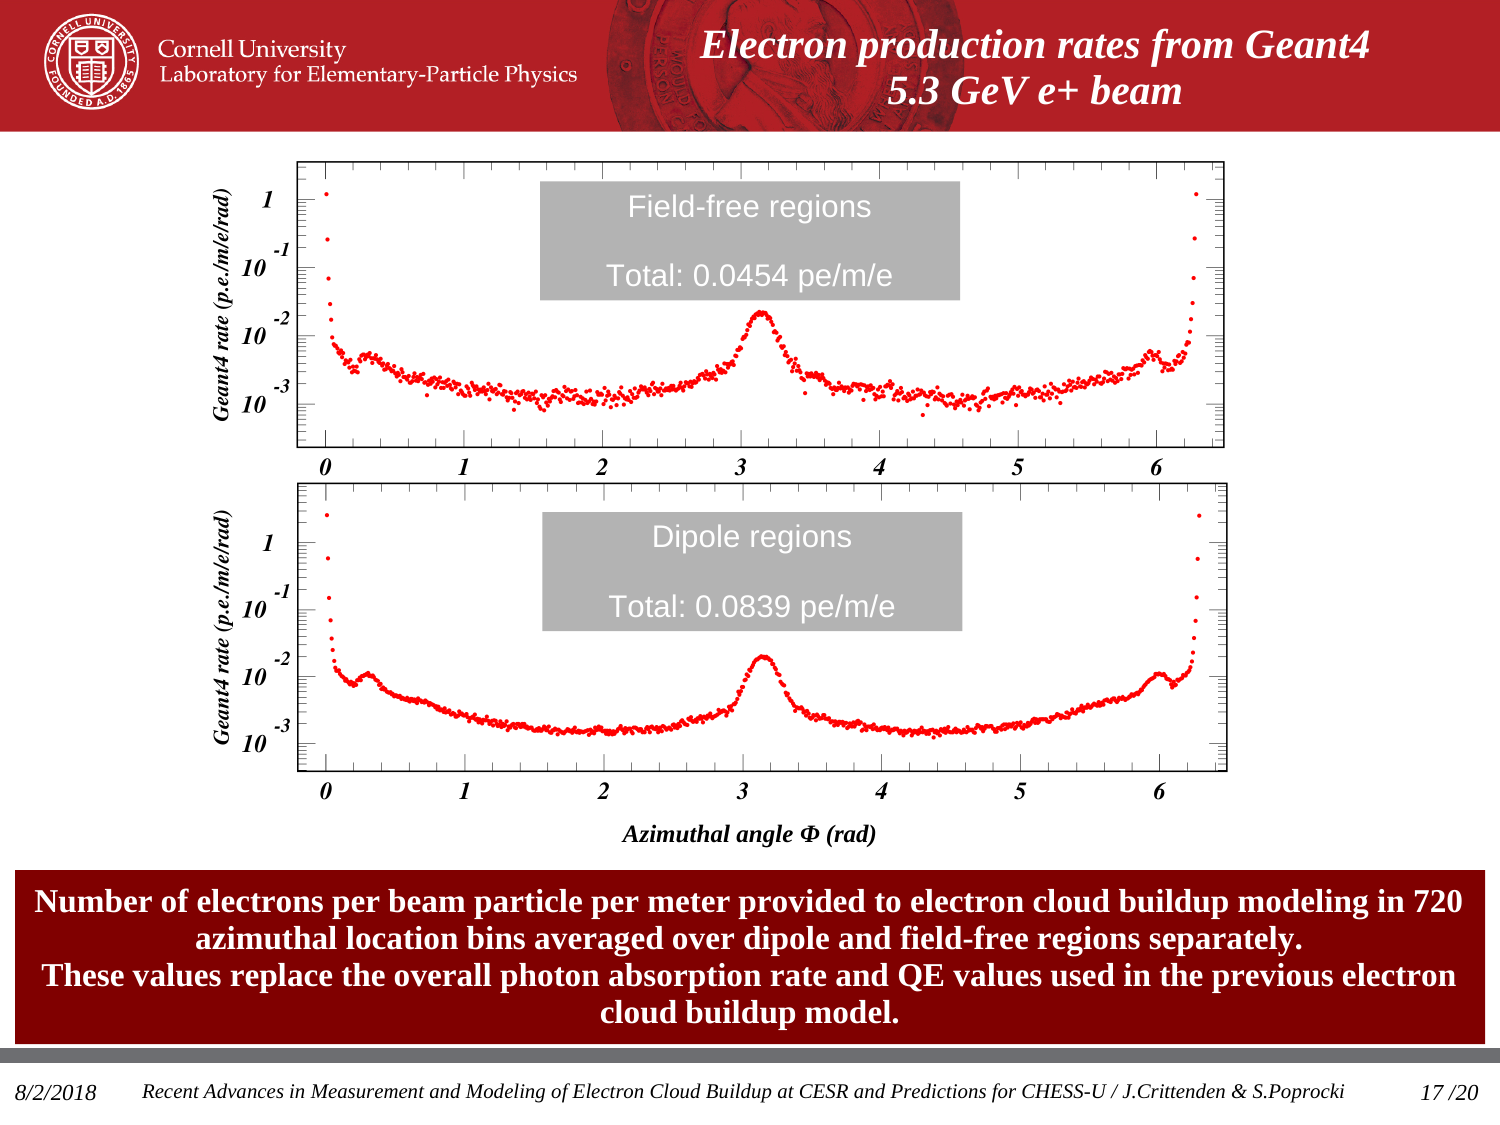

# Electron production rates from Geant4 5.3 GeV e+ beam
Field-free regions
Total: 0.0454 pe/m/e
Dipole regions
Total: 0.0839 pe/m/e
Azimuthal angle Φ (rad)
Number of electrons per beam particle per meter provided to electron cloud buildup modeling in 720 azimuthal location bins averaged over dipole and field-free regions separately.
These values replace the overall photon absorption rate and QE values used in the previous electron cloud buildup model.